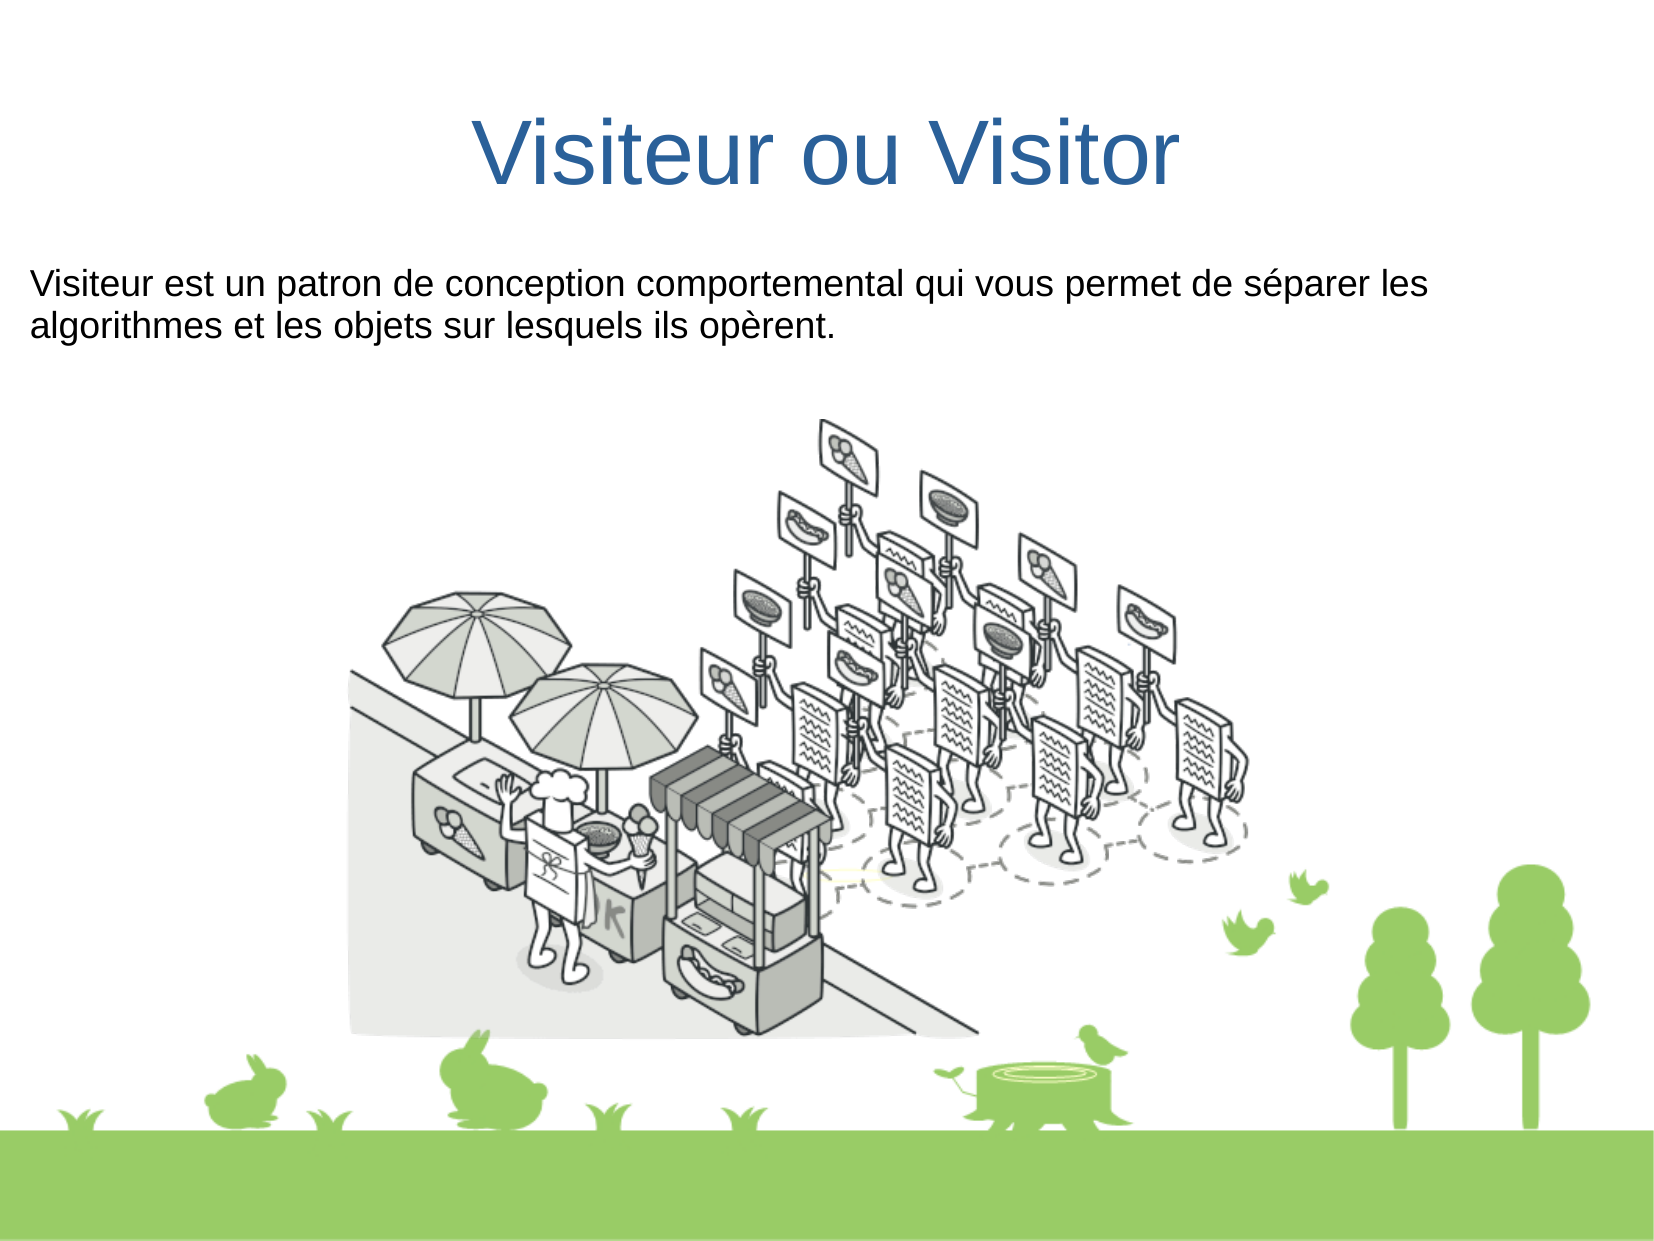

# Visiteur ou Visitor
Visiteur est un patron de conception comportemental qui vous permet de séparer les algorithmes et les objets sur lesquels ils opèrent.